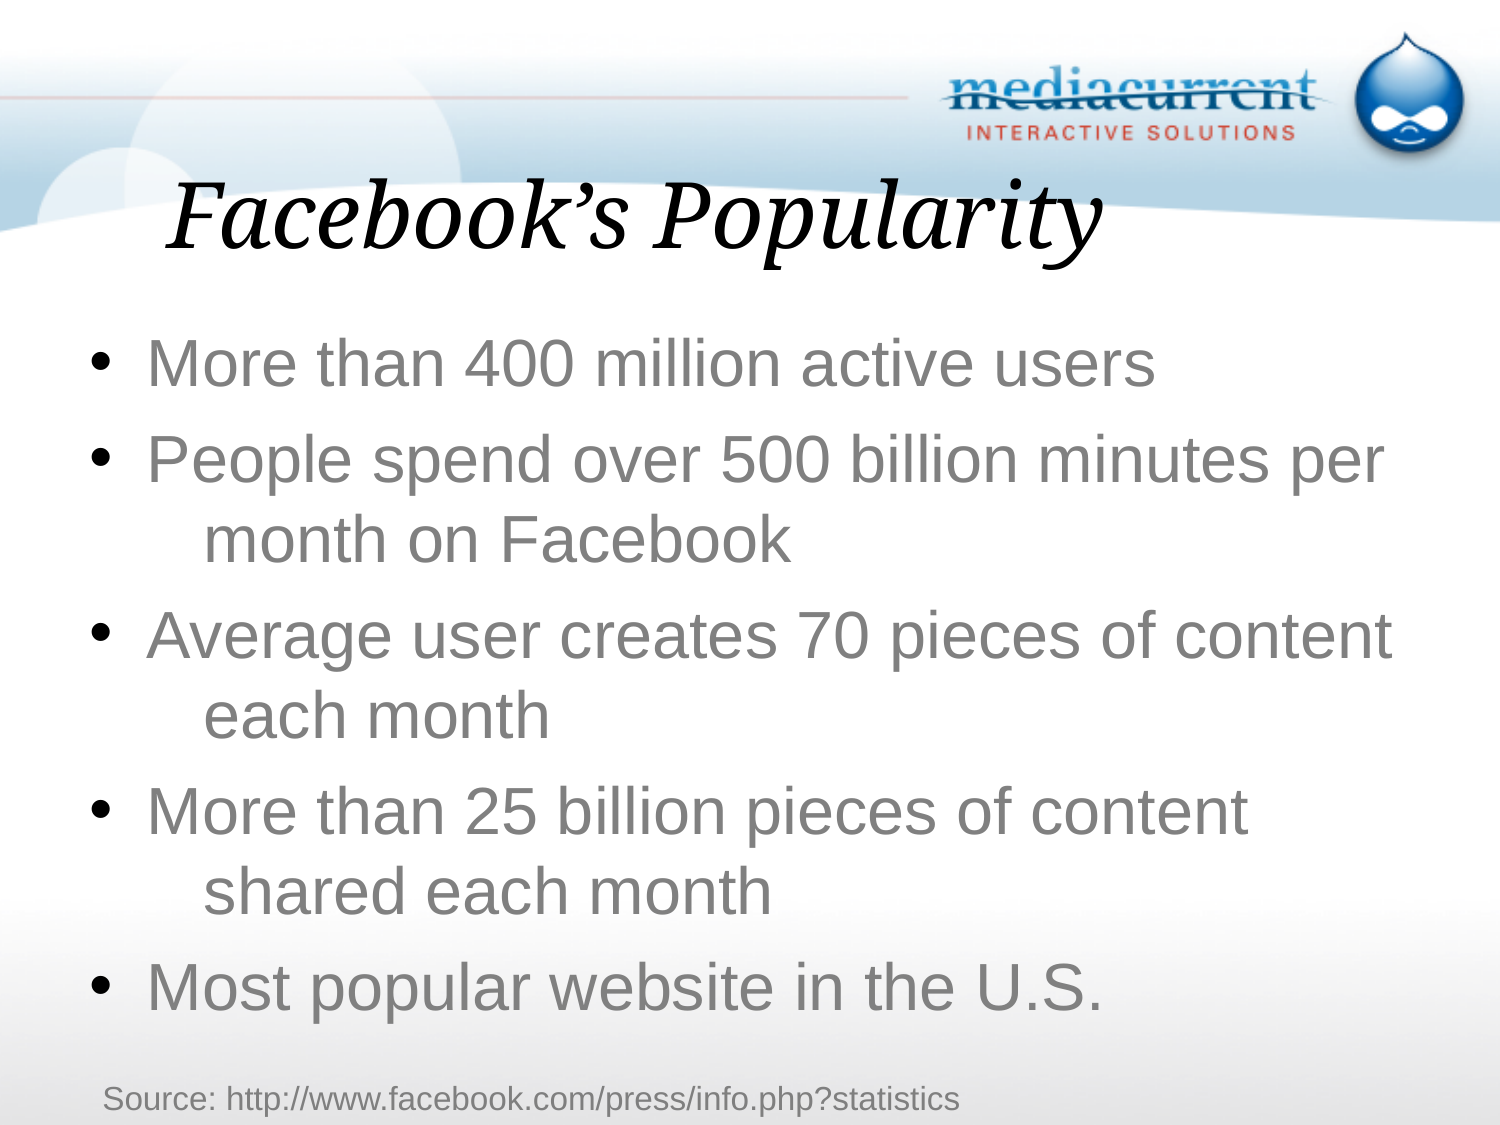

Facebook’s Popularity
More than 400 million active users
People spend over 500 billion minutes per month on Facebook
Average user creates 70 pieces of content each month
More than 25 billion pieces of content shared each month
Most popular website in the U.S.
Source: http://www.facebook.com/press/info.php?statistics